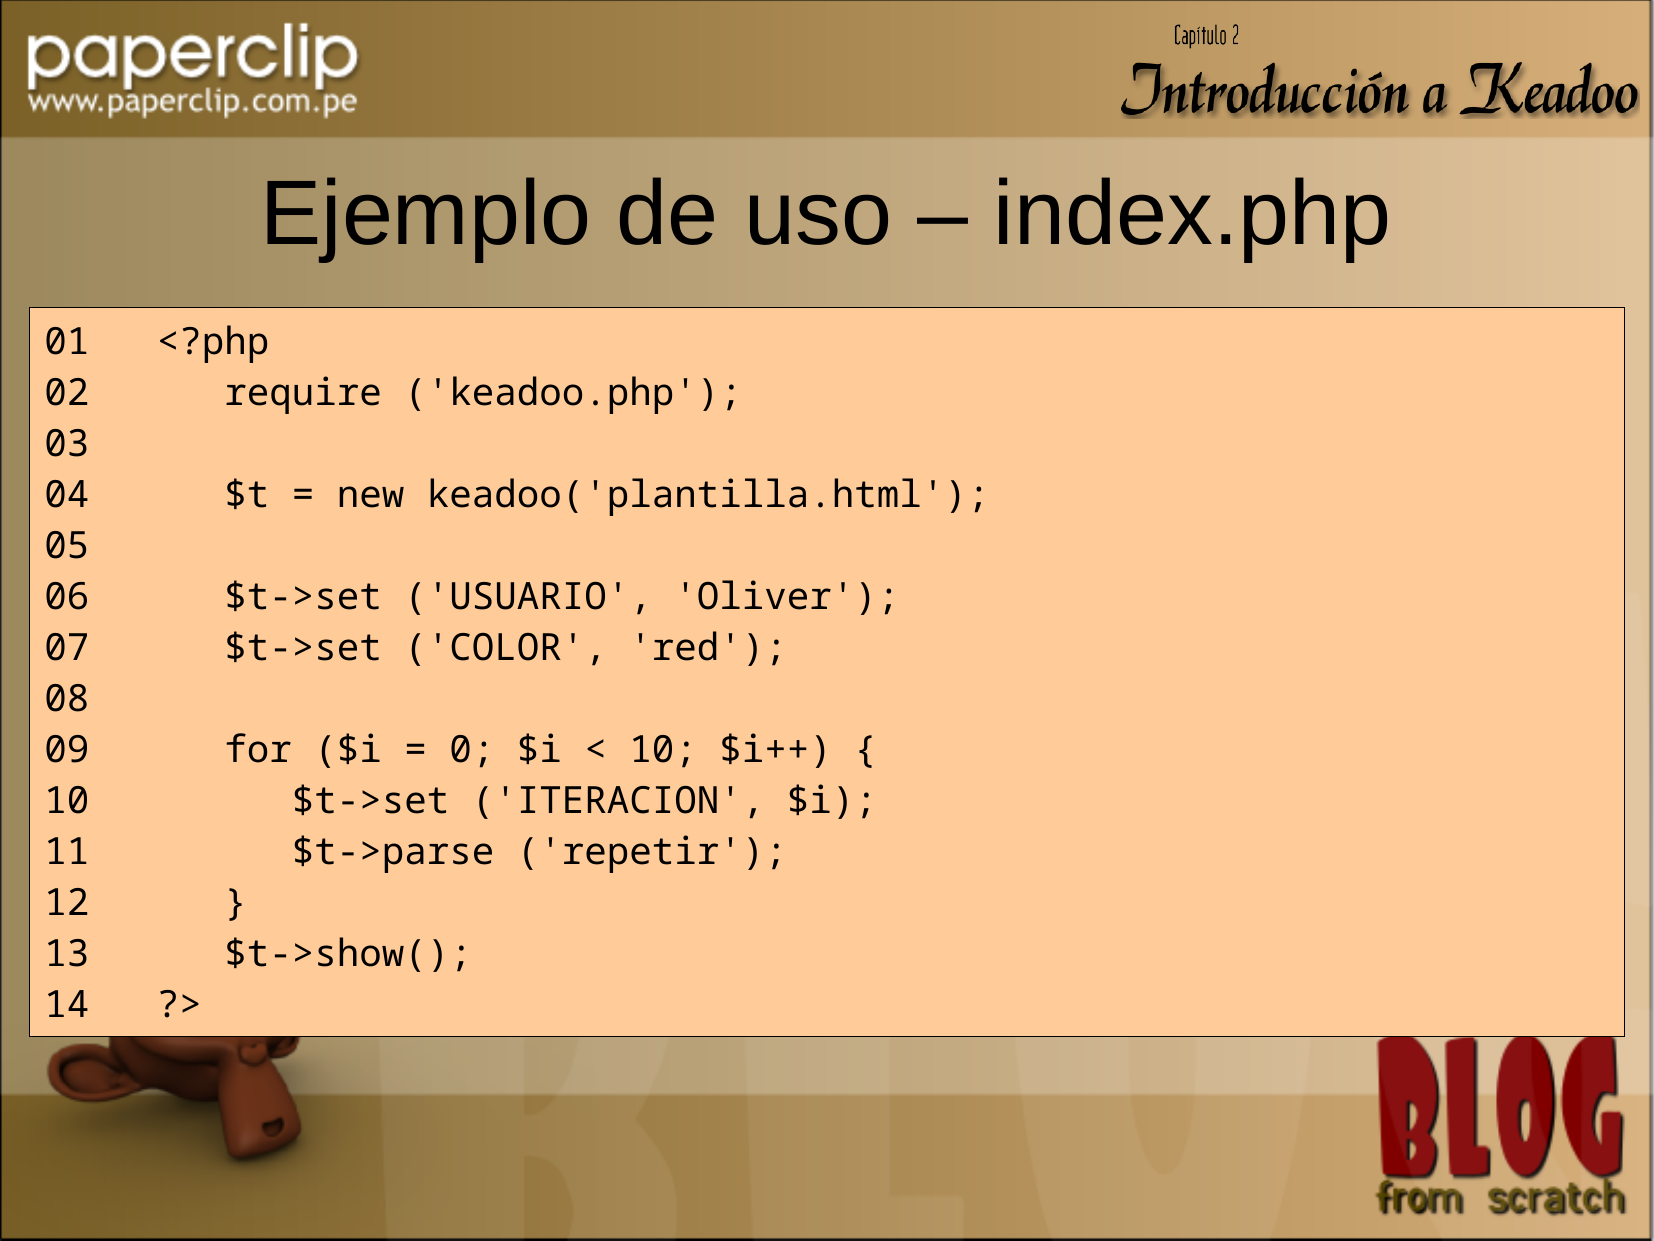

# Ejemplo de uso – index.php
01 <?php
02 require ('keadoo.php');
03
04 $t = new keadoo('plantilla.html');
05
06 $t->set ('USUARIO', 'Oliver');
07 $t->set ('COLOR', 'red');
08
09 for ($i = 0; $i < 10; $i++) {
10 $t->set ('ITERACION', $i);
11 $t->parse ('repetir');
12 }
13 $t->show();
14 ?>